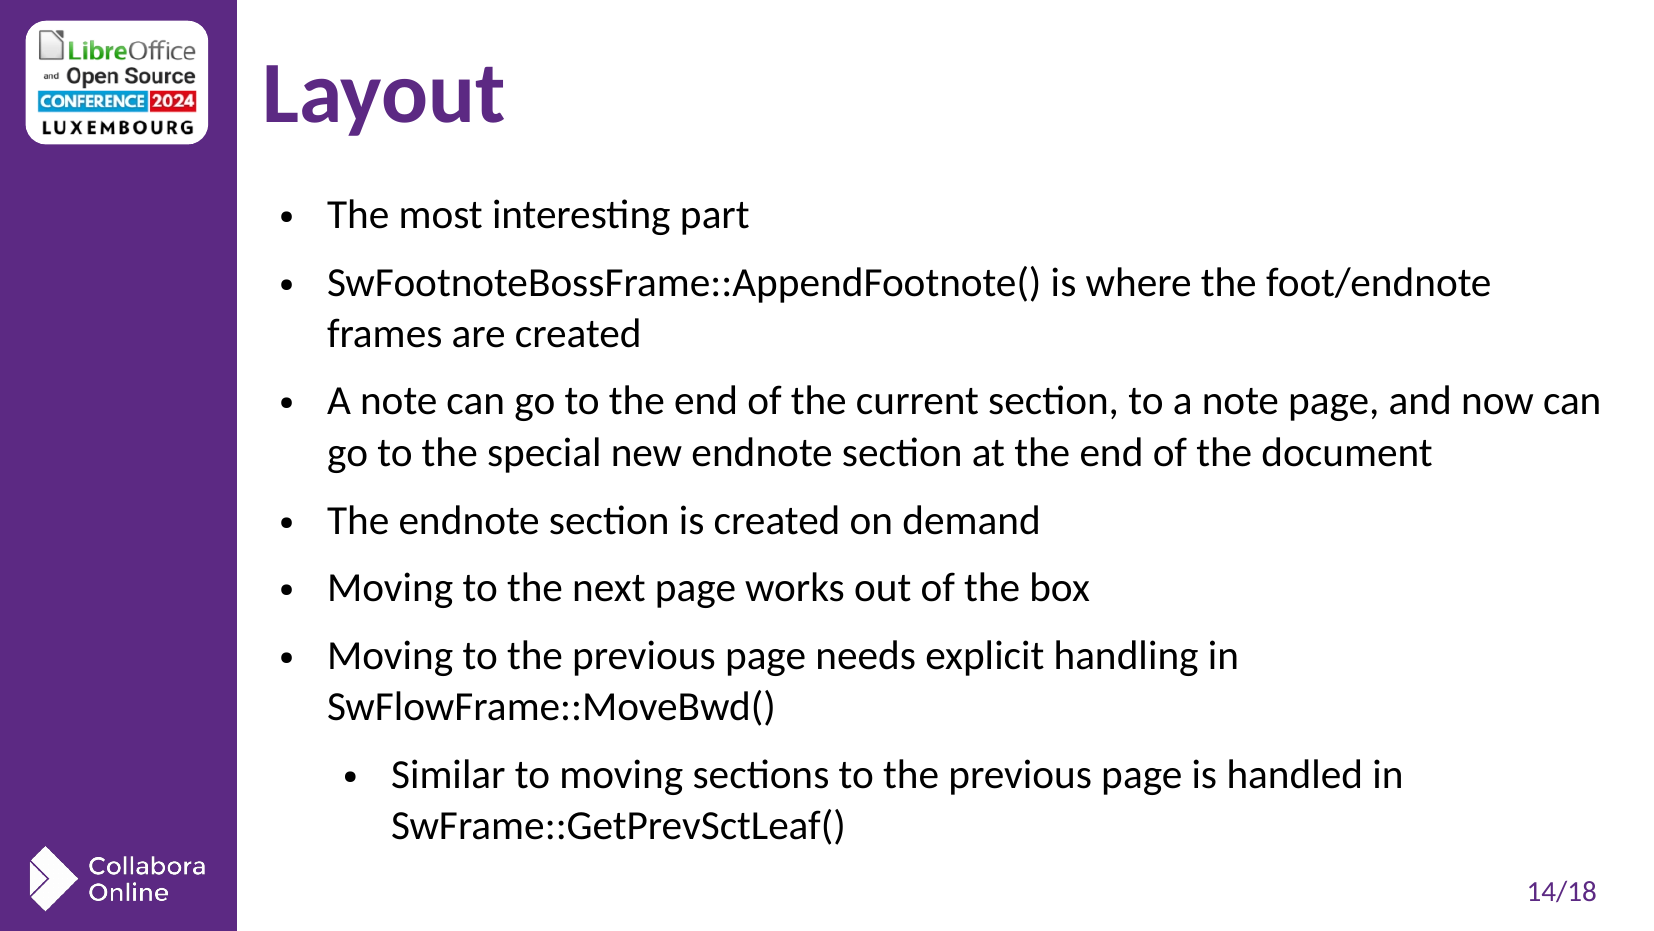

# Layout
The most interesting part
SwFootnoteBossFrame::AppendFootnote() is where the foot/endnote frames are created
A note can go to the end of the current section, to a note page, and now can go to the special new endnote section at the end of the document
The endnote section is created on demand
Moving to the next page works out of the box
Moving to the previous page needs explicit handling in SwFlowFrame::MoveBwd()
Similar to moving sections to the previous page is handled in SwFrame::GetPrevSctLeaf()
14